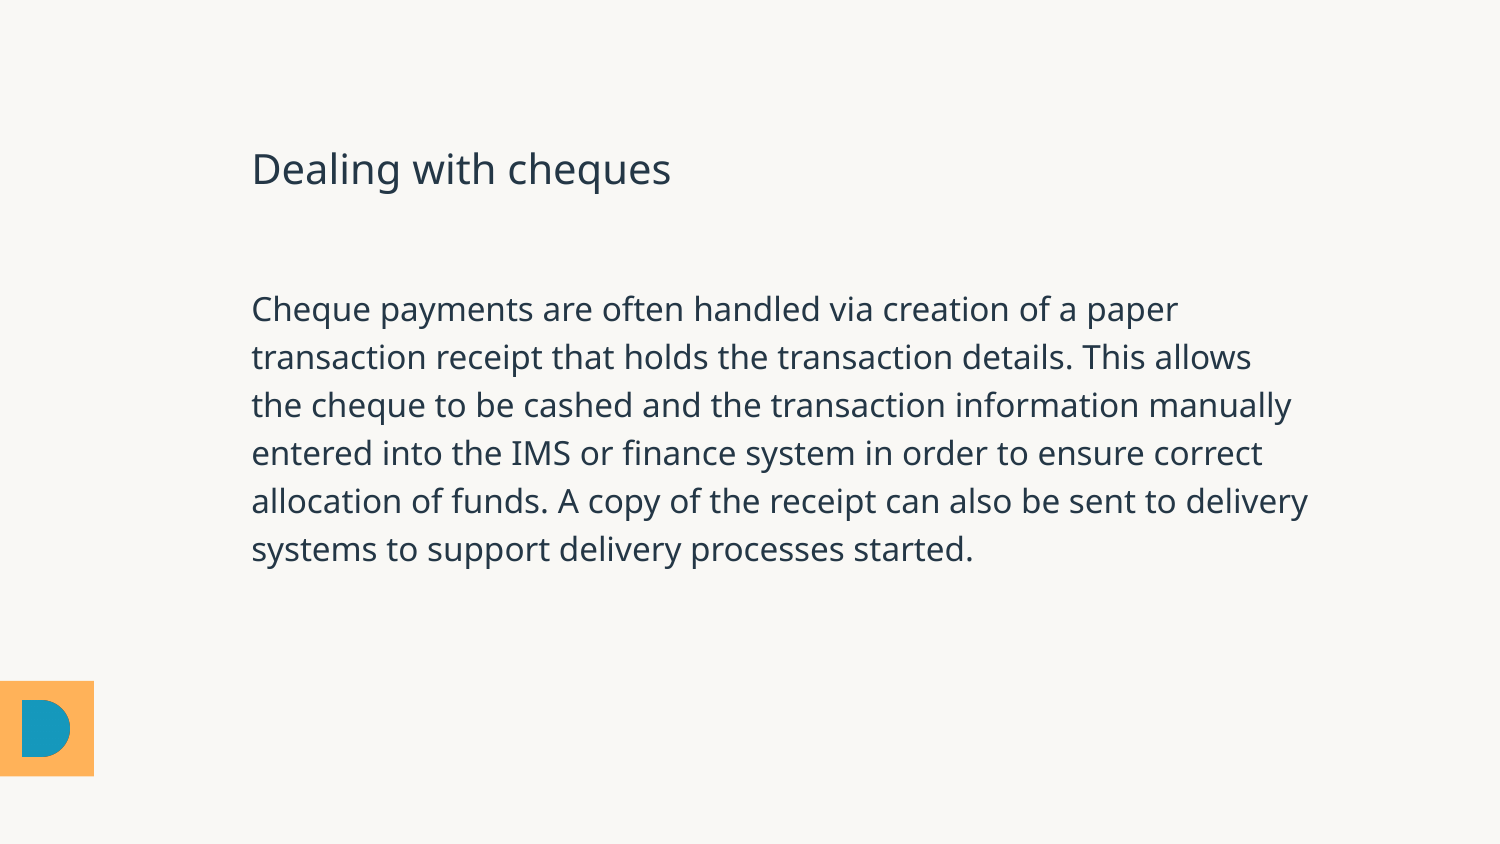

# Dealing with cheques
Cheque payments are often handled via creation of a paper transaction receipt that holds the transaction details. This allows the cheque to be cashed and the transaction information manually entered into the IMS or finance system in order to ensure correct allocation of funds. A copy of the receipt can also be sent to delivery systems to support delivery processes started.